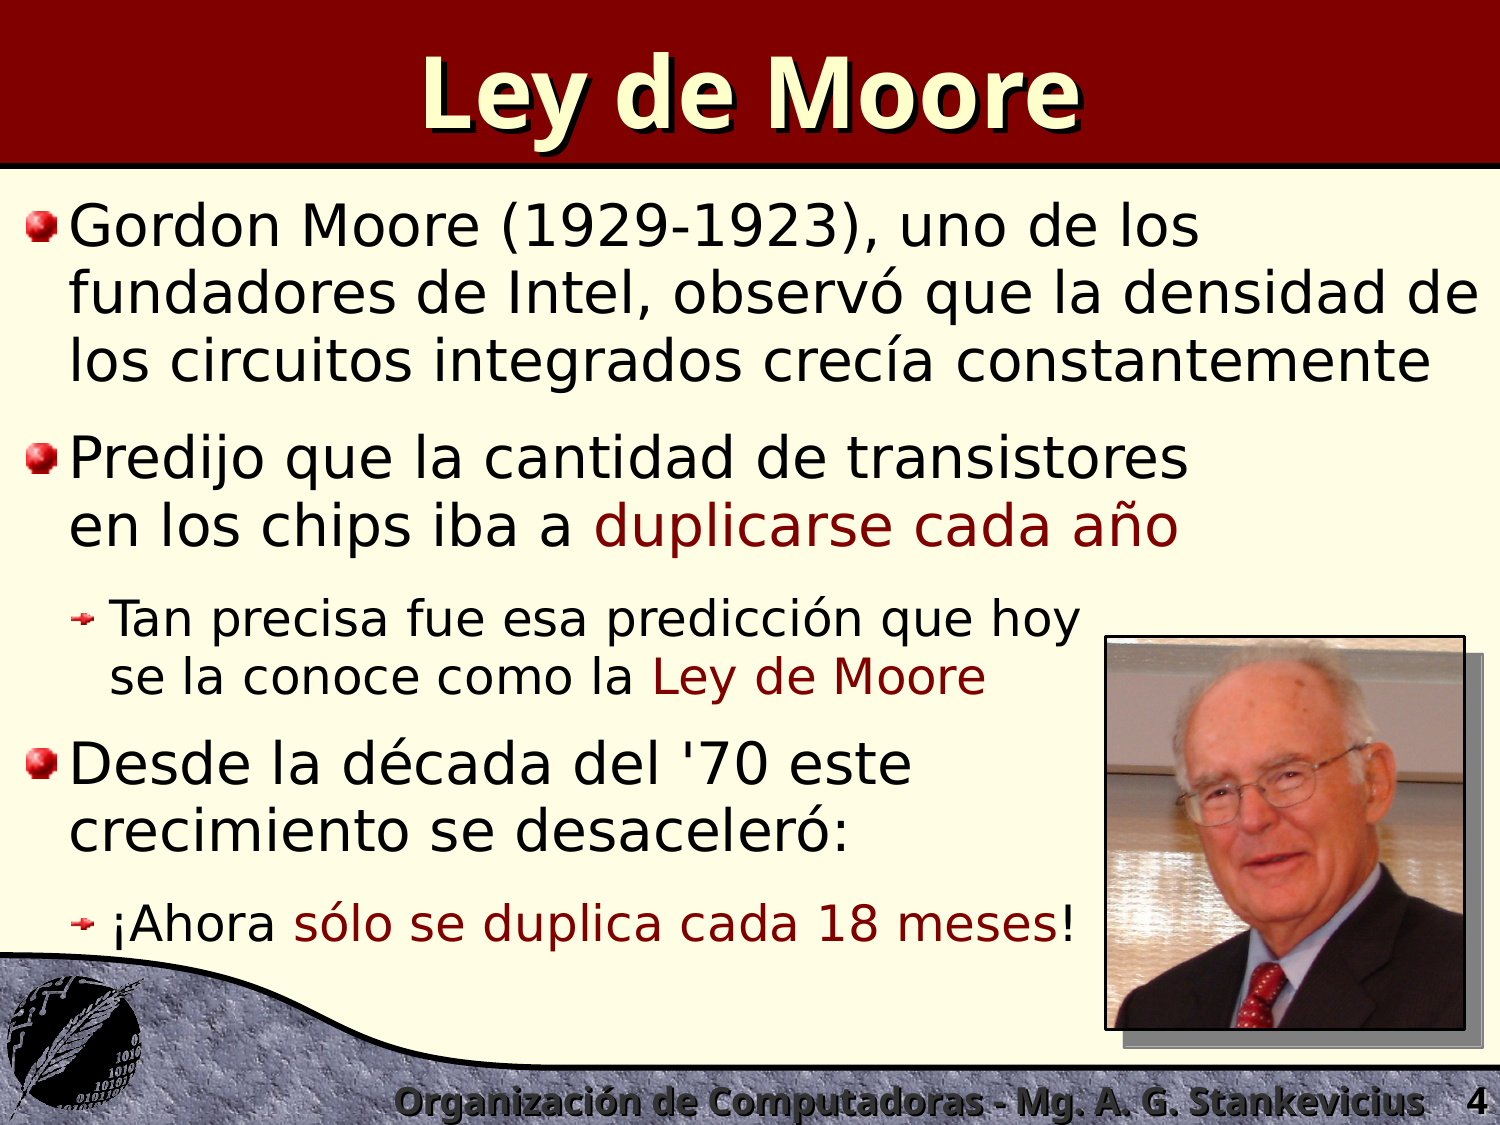

# Ley de Moore
Gordon Moore (1929-1923), uno de los fundadores de Intel, observó que la densidad de los circuitos integrados crecía constantemente
Predijo que la cantidad de transistores
en los chips iba a duplicarse cada año
Tan precisa fue esa predicción que hoy
se la conoce como la Ley de Moore
Desde la década del '70 este
crecimiento se desaceleró:
¡Ahora sólo se duplica cada 18 meses!
4